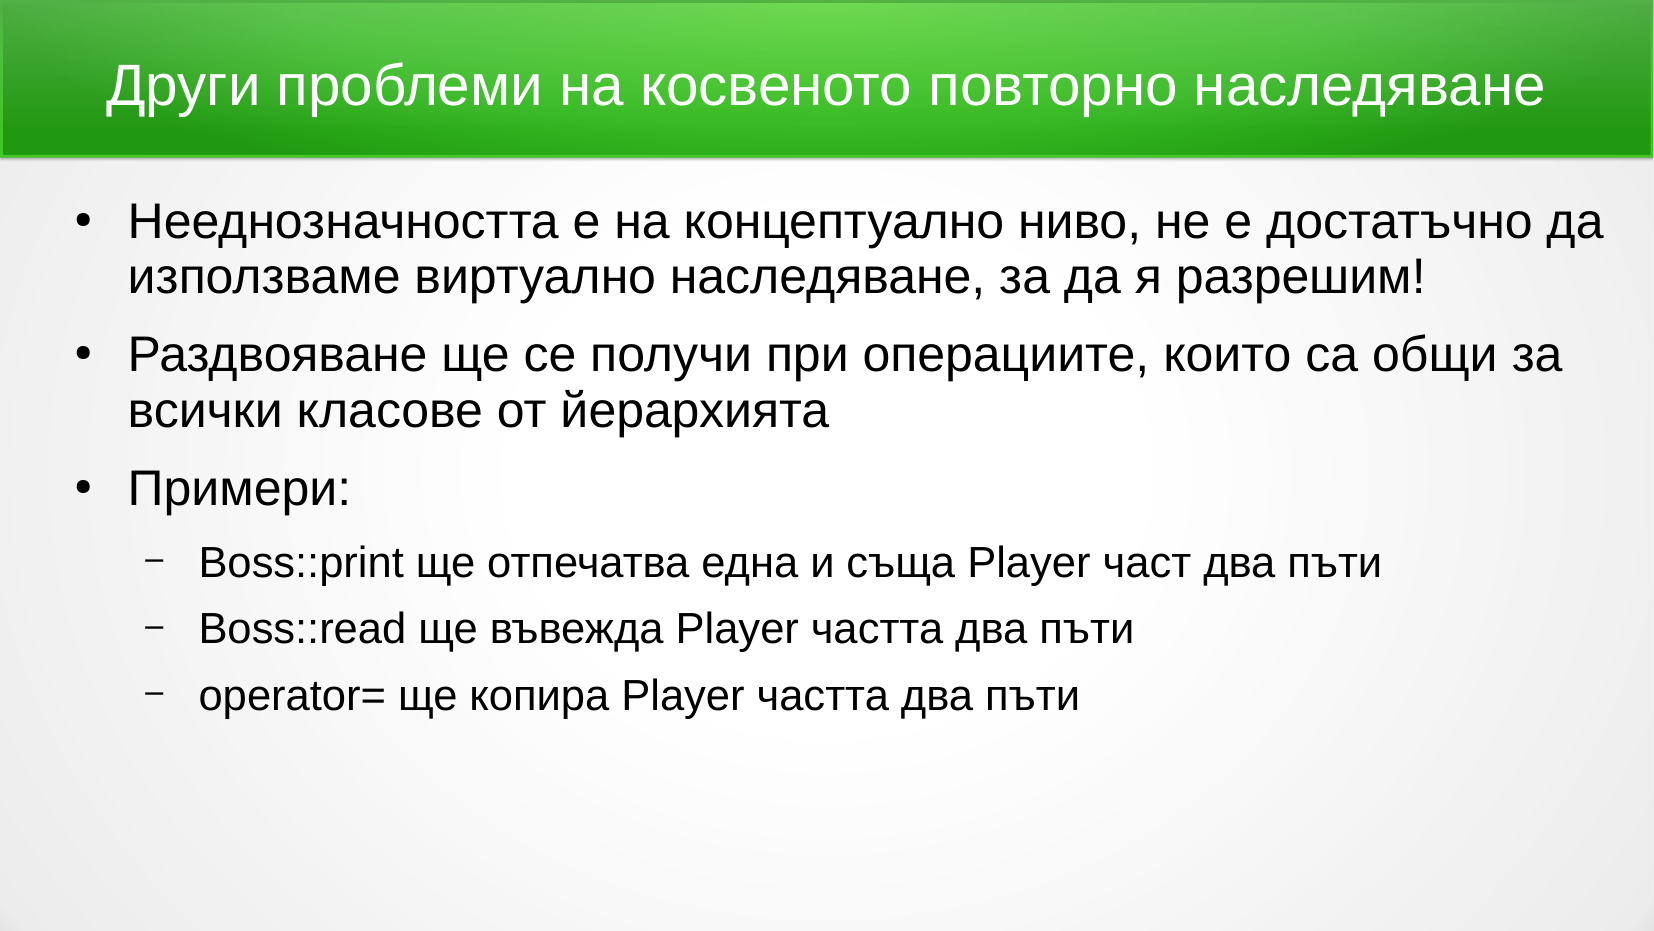

# Други проблеми на косвеното повторно наследяване
Нееднозначността е на концептуално ниво, не е достатъчно да използваме виртуално наследяване, за да я разрешим!
Раздвояване ще се получи при операциите, които са общи за всички класове от йерархията
Примери:
Boss::print ще отпечатва една и съща Player част два пъти
Boss::read ще въвежда Player частта два пъти
operator= ще копира Player частта два пъти